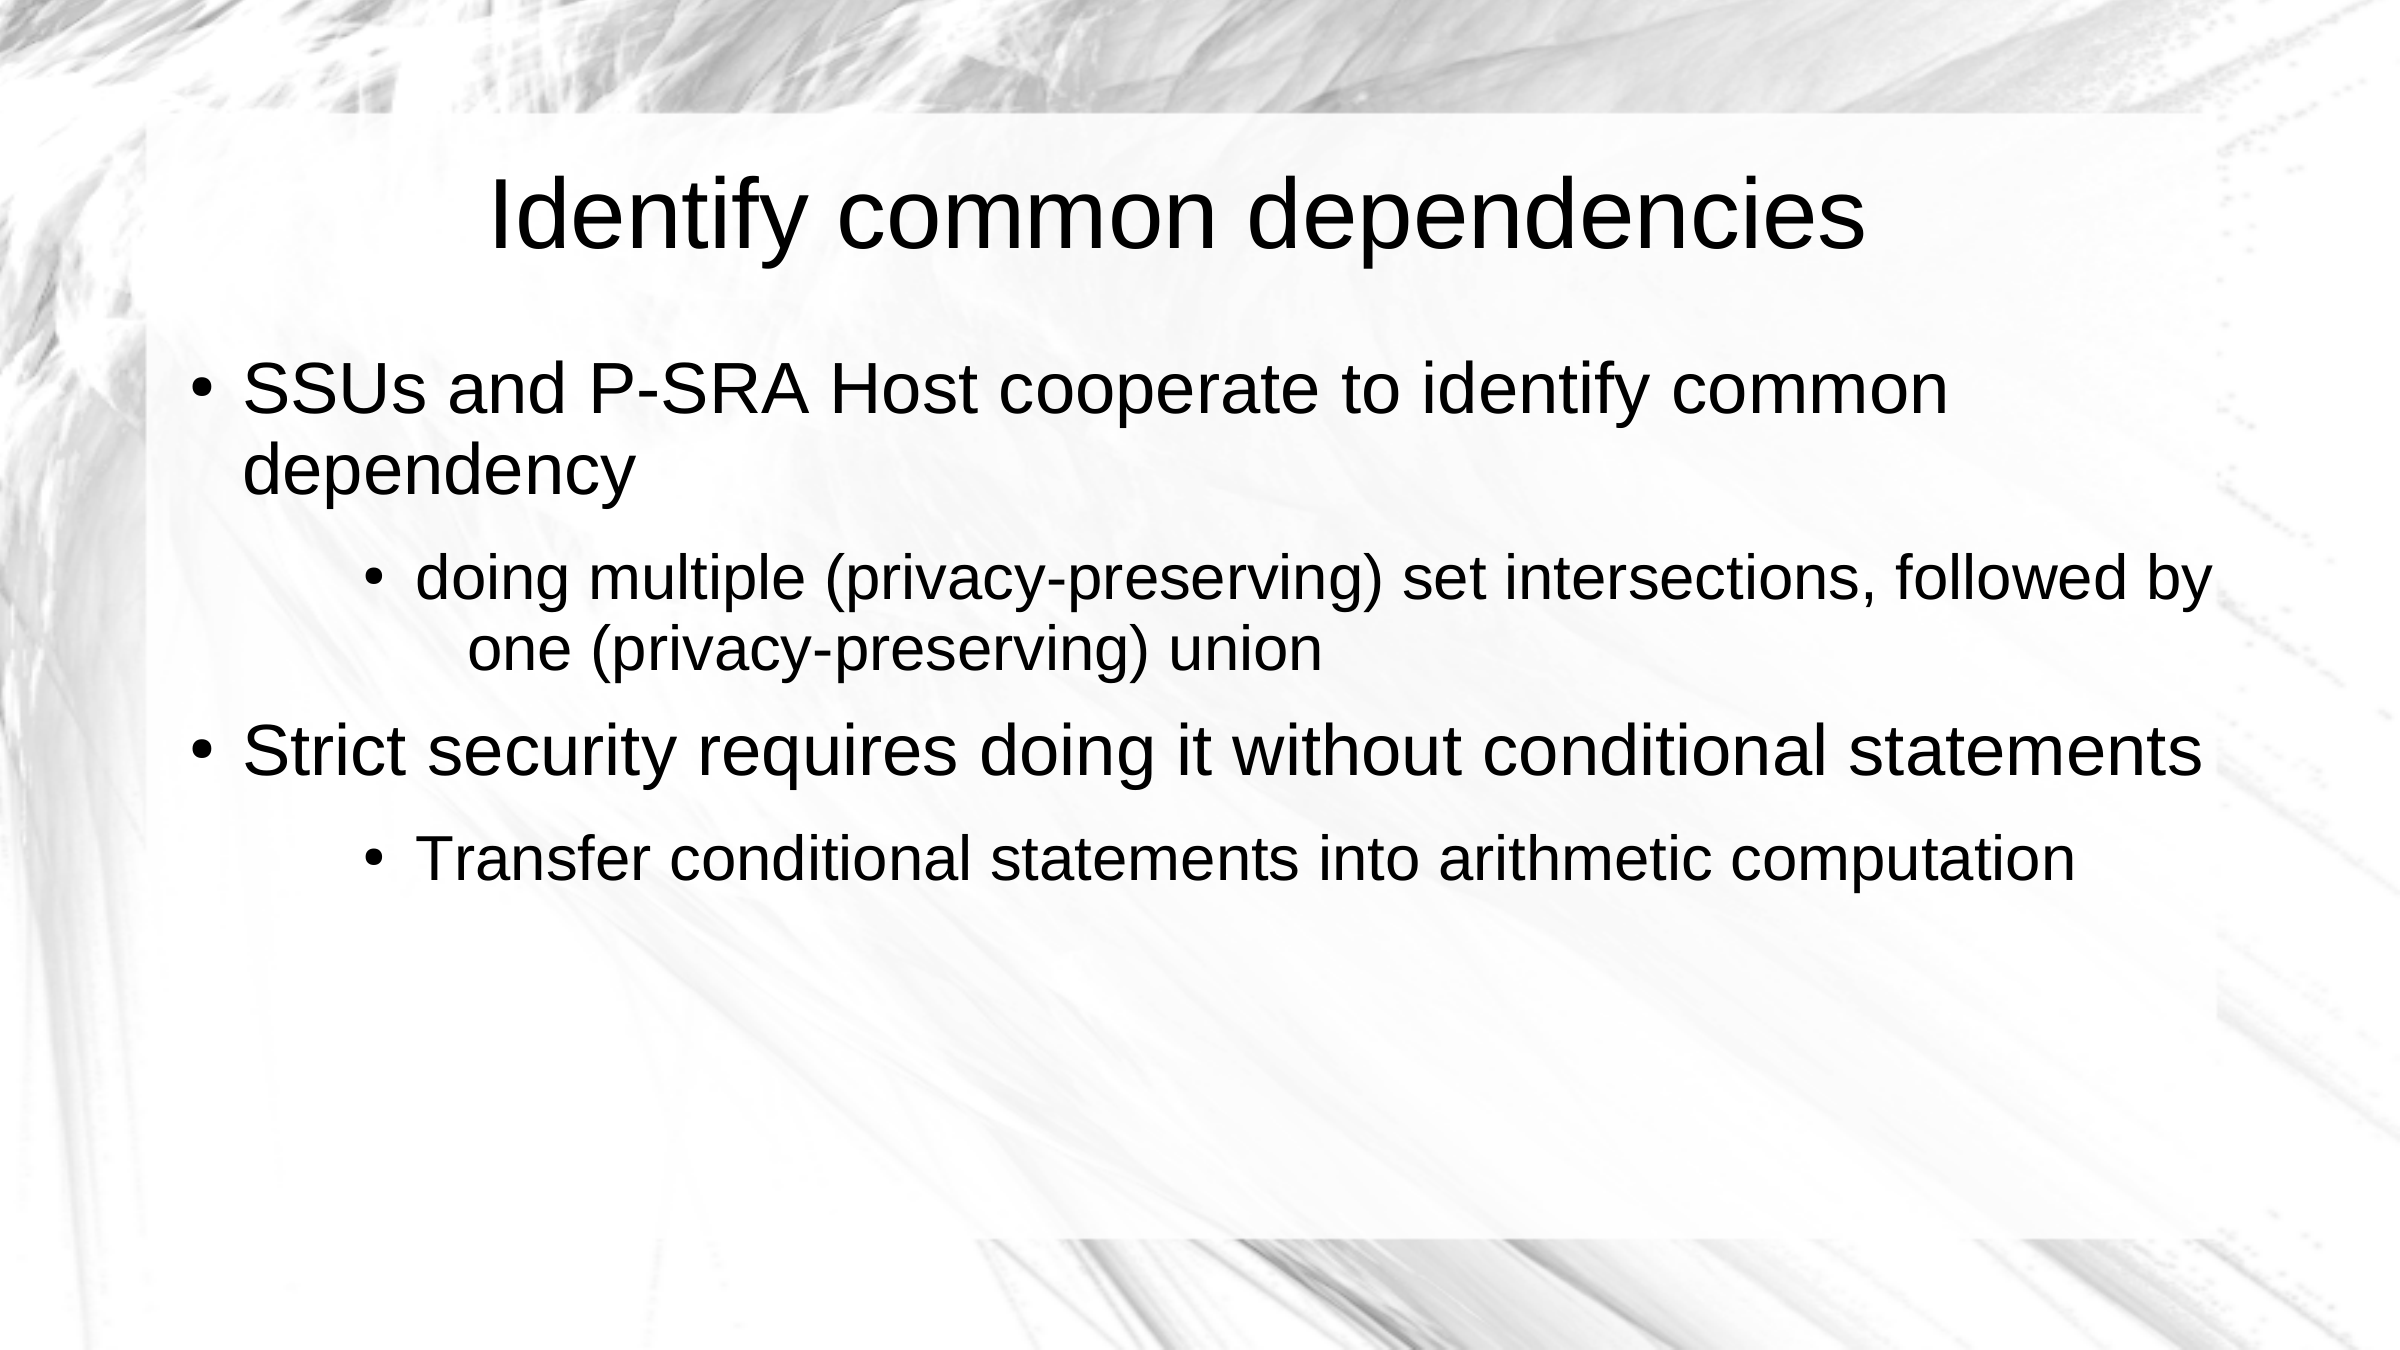

# Identify common dependencies
SSUs and P-SRA Host cooperate to identify common dependency
doing multiple (privacy-preserving) set intersections, followed by one (privacy-preserving) union
Strict security requires doing it without conditional statements
Transfer conditional statements into arithmetic computation